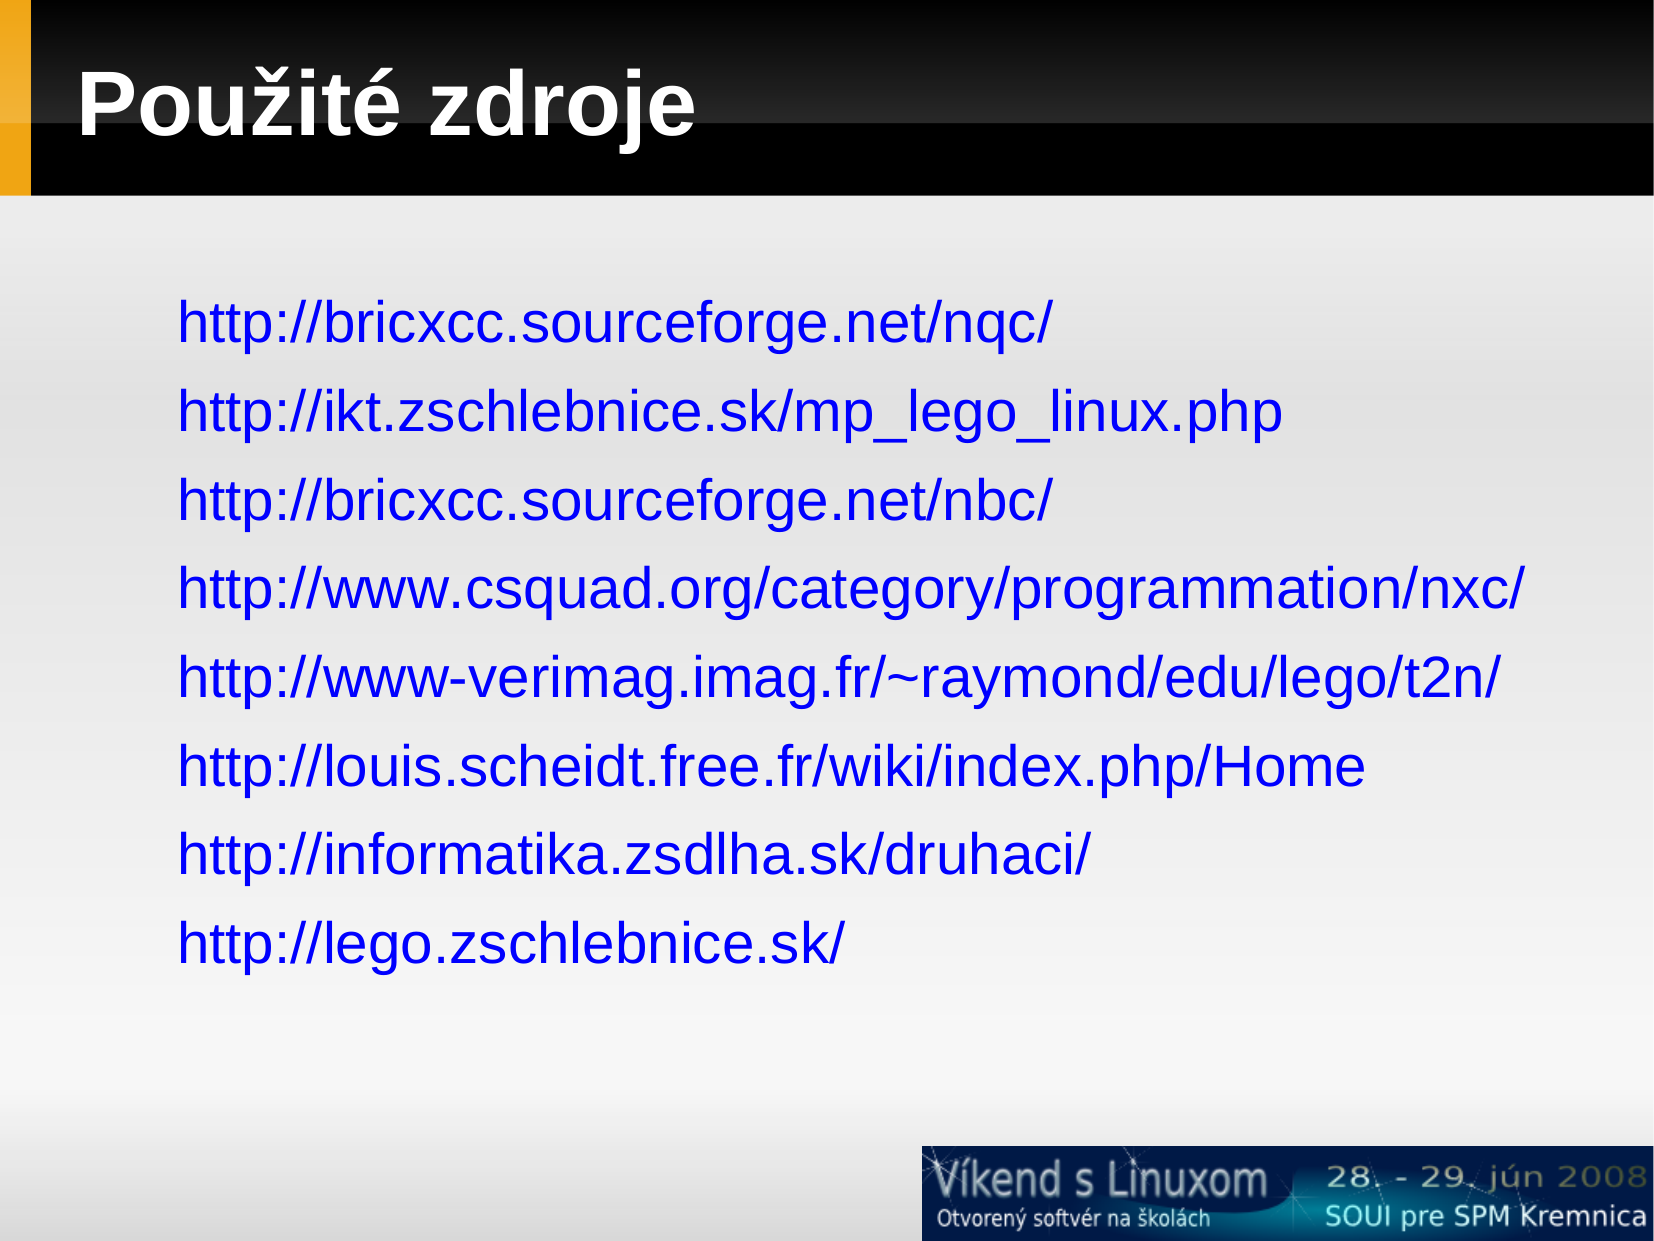

# Použité zdroje
http://bricxcc.sourceforge.net/nqc/
http://ikt.zschlebnice.sk/mp_lego_linux.php
http://bricxcc.sourceforge.net/nbc/
http://www.csquad.org/category/programmation/nxc/
http://www-verimag.imag.fr/~raymond/edu/lego/t2n/
http://louis.scheidt.free.fr/wiki/index.php/Home
http://informatika.zsdlha.sk/druhaci/
http://lego.zschlebnice.sk/